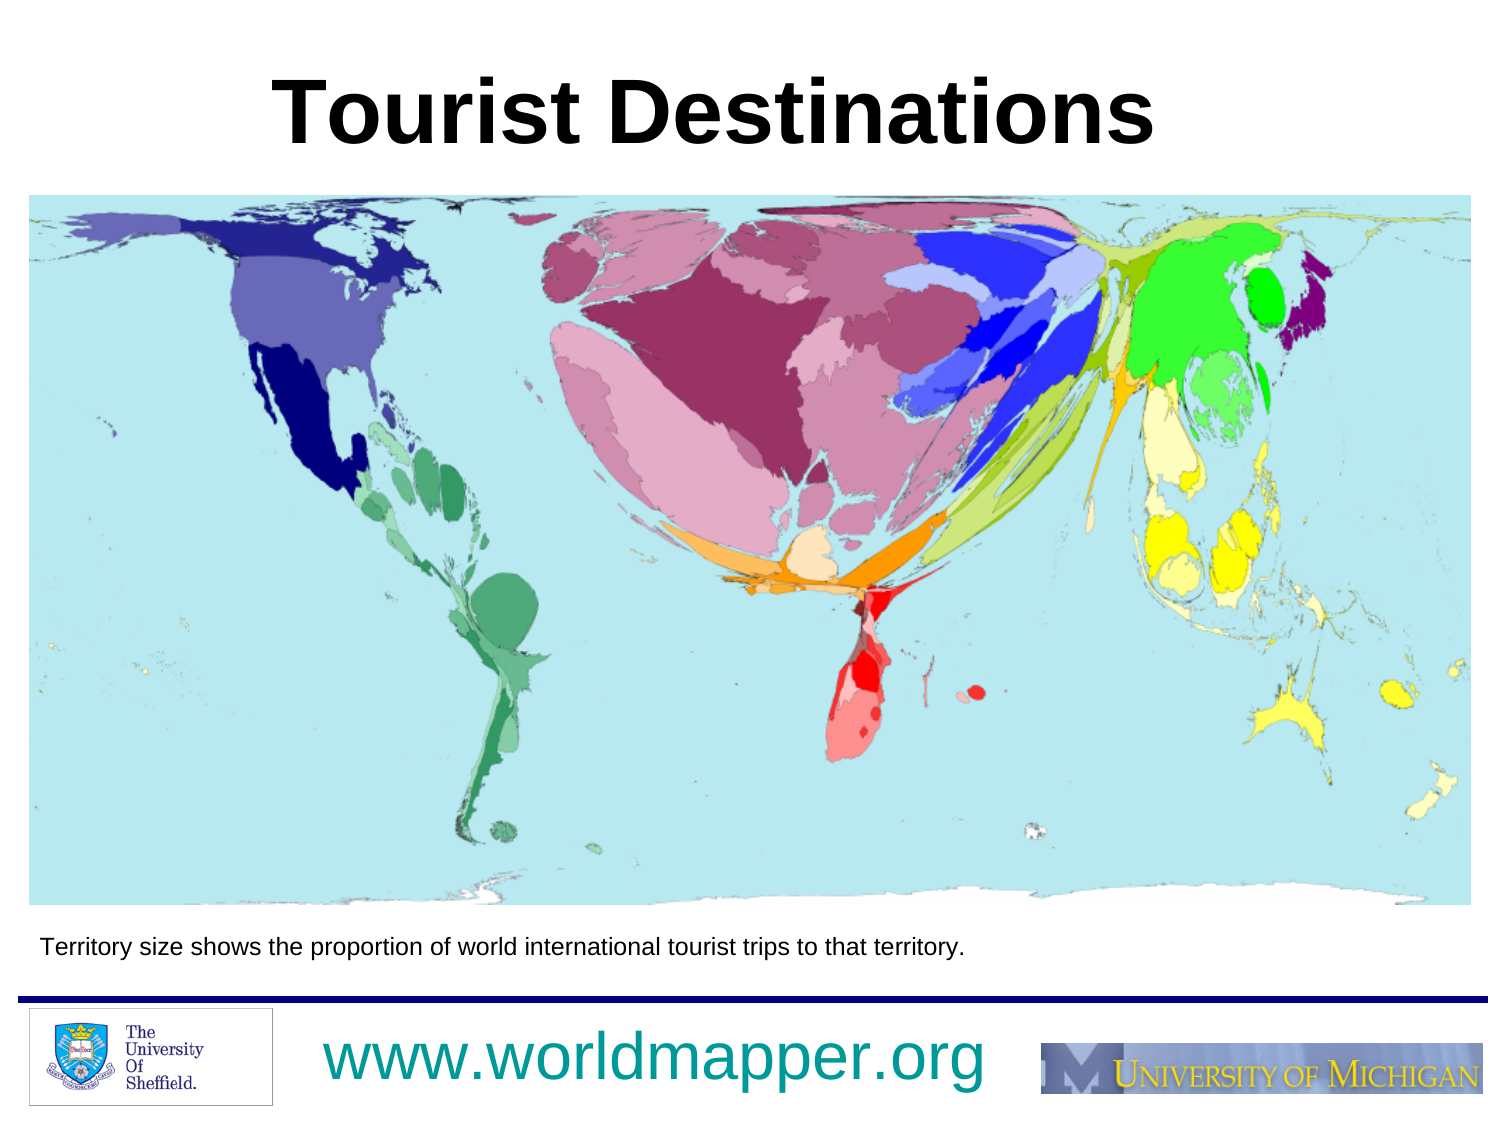

# Tourist Destinations
Territory size shows the proportion of world international tourist trips to that territory.